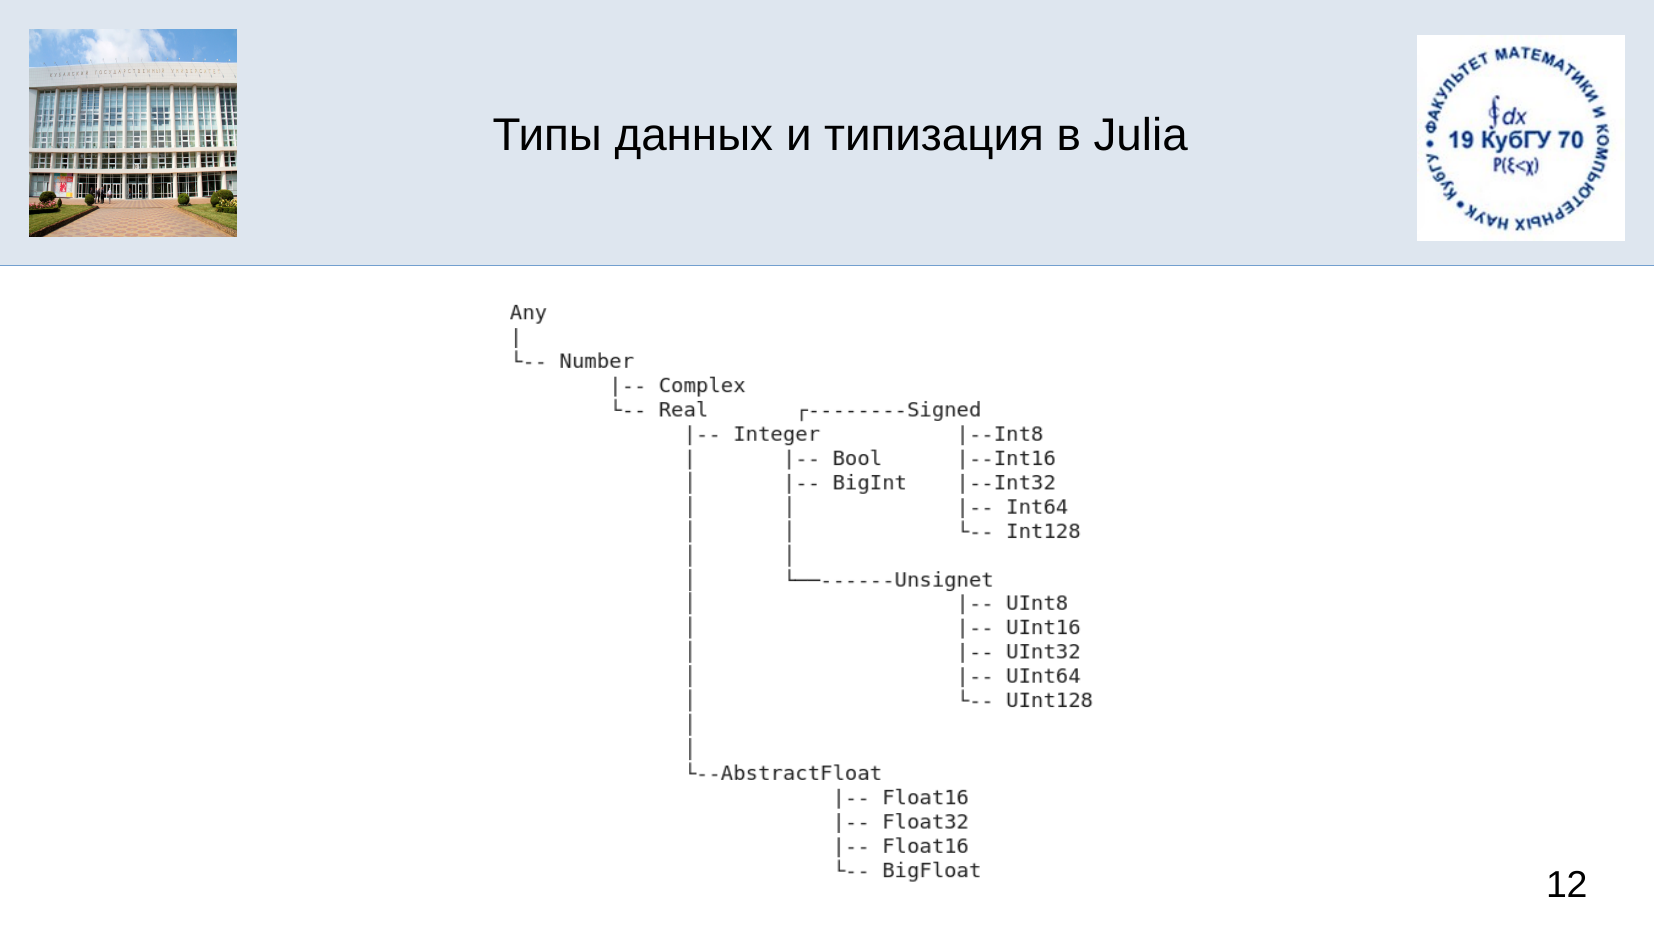

Типы данных и типизация в Julia
#